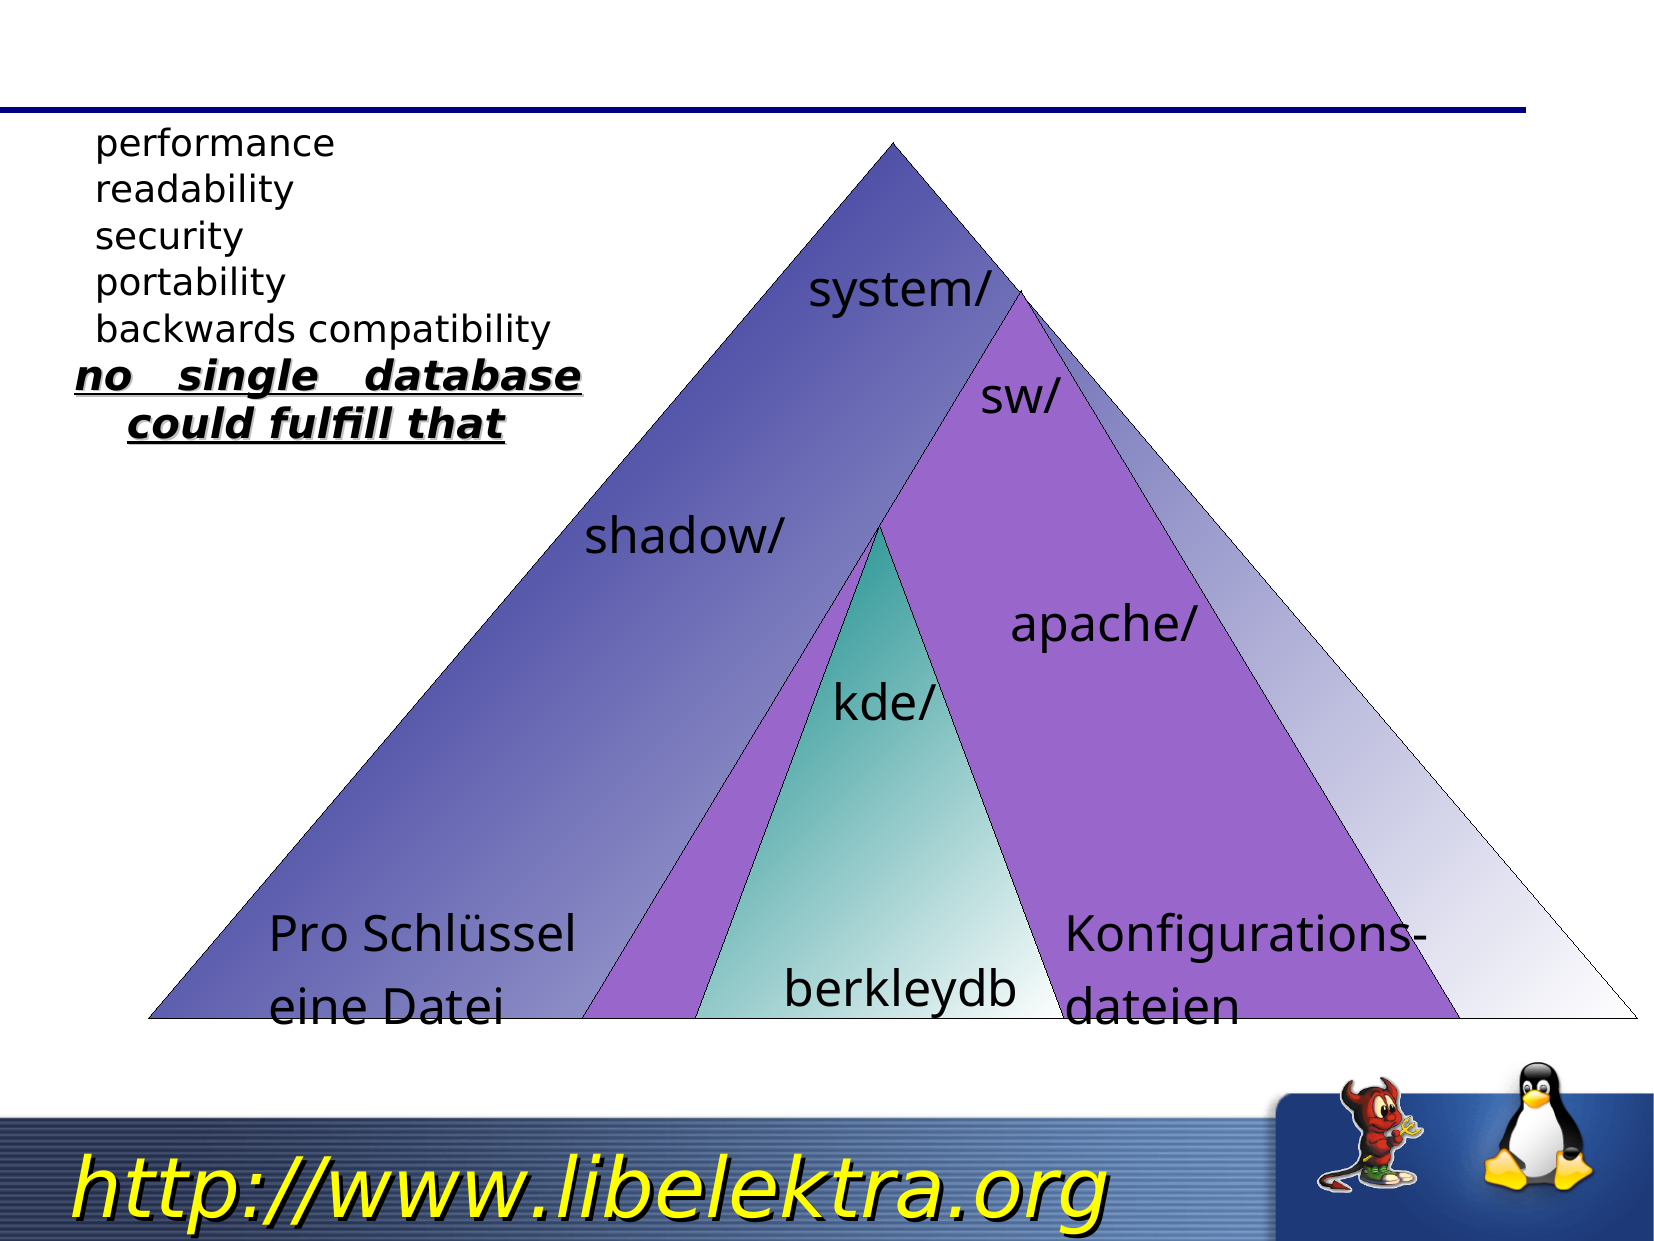

performance
readability
security
portability
backwards compatibility
no single database
could fulfill that
system/
sw/
shadow/
apache/
kde/
Pro Schlüssel
eine Datei
Konfigurations-
dateien
berkleydb